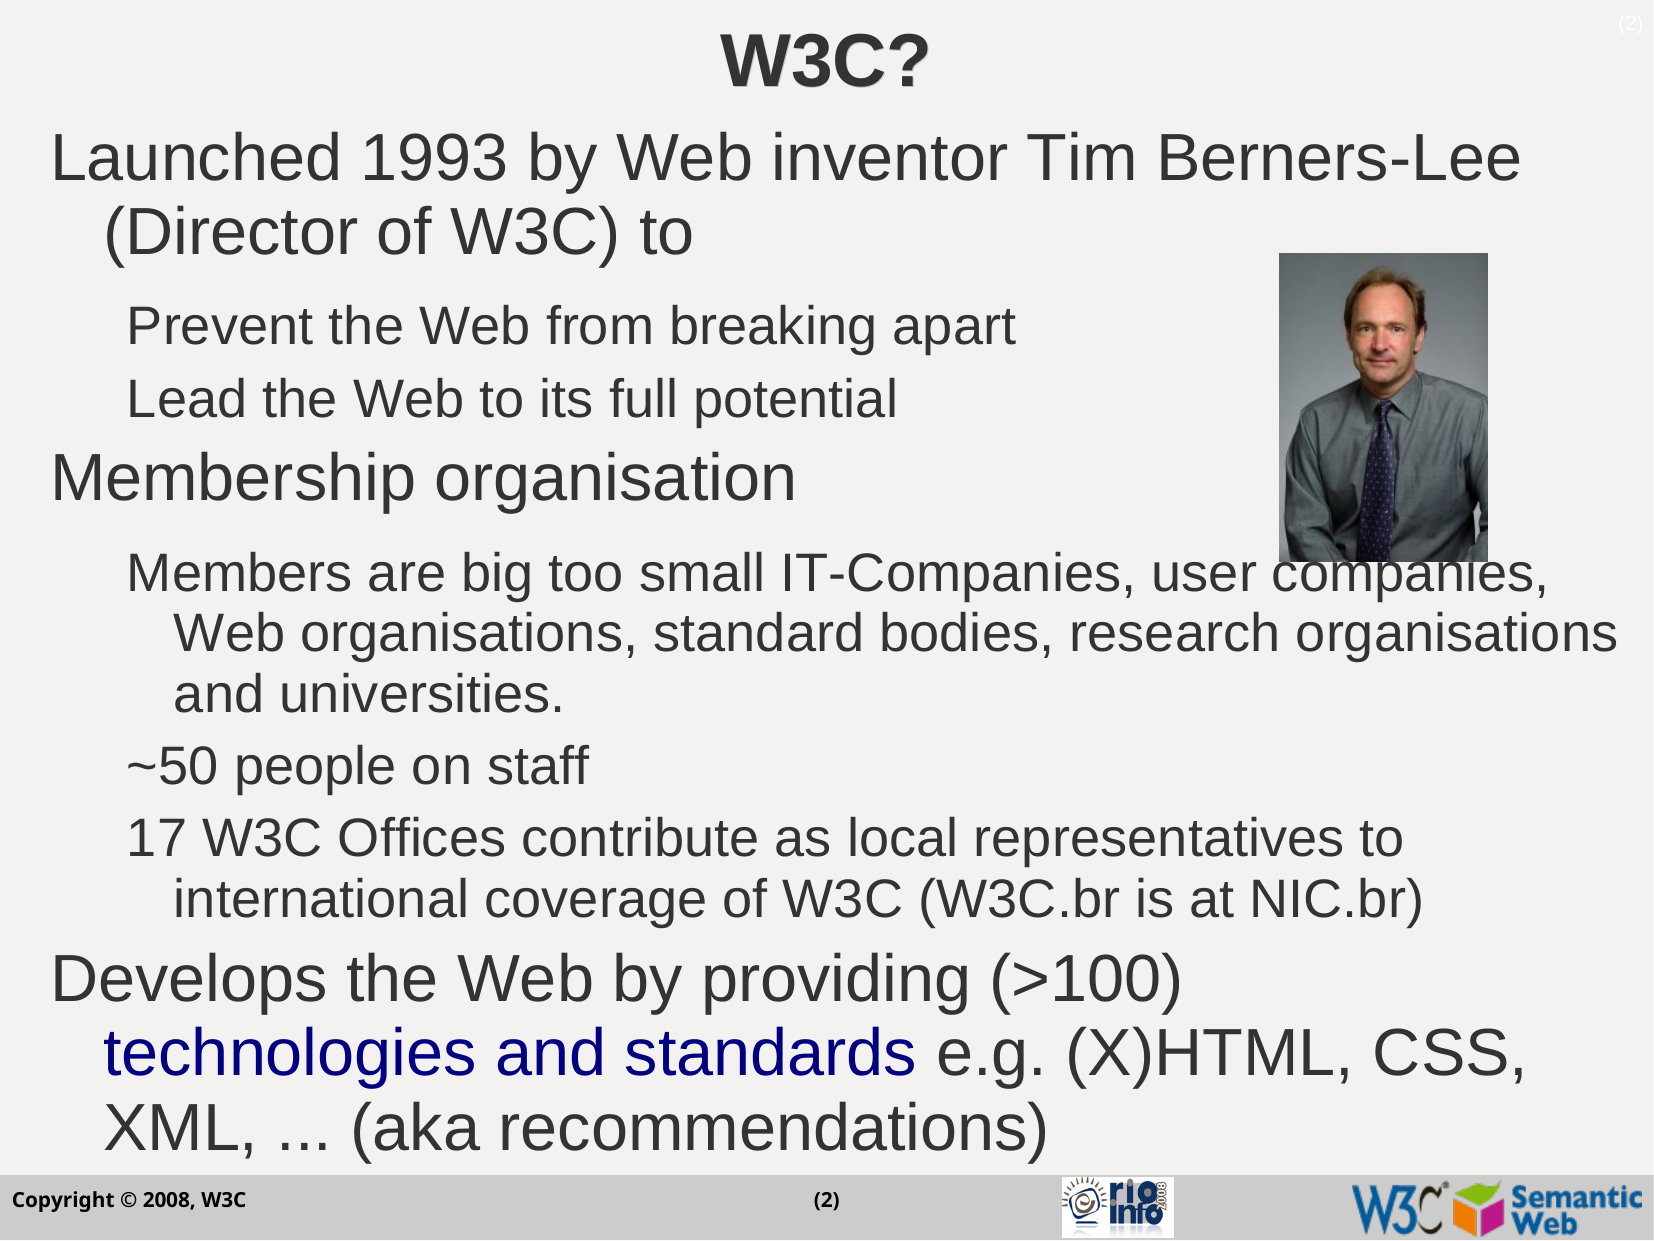

# W3C?
Launched 1993 by Web inventor Tim Berners-Lee (Director of W3C) to
Prevent the Web from breaking apart
Lead the Web to its full potential
Membership organisation
Members are big too small IT-Companies, user companies, Web organisations, standard bodies, research organisations and universities.
~50 people on staff
17 W3C Offices contribute as local representatives to international coverage of W3C (W3C.br is at NIC.br)
Develops the Web by providing (>100) technologies and standards e.g. (X)HTML, CSS, XML, ... (aka recommendations)